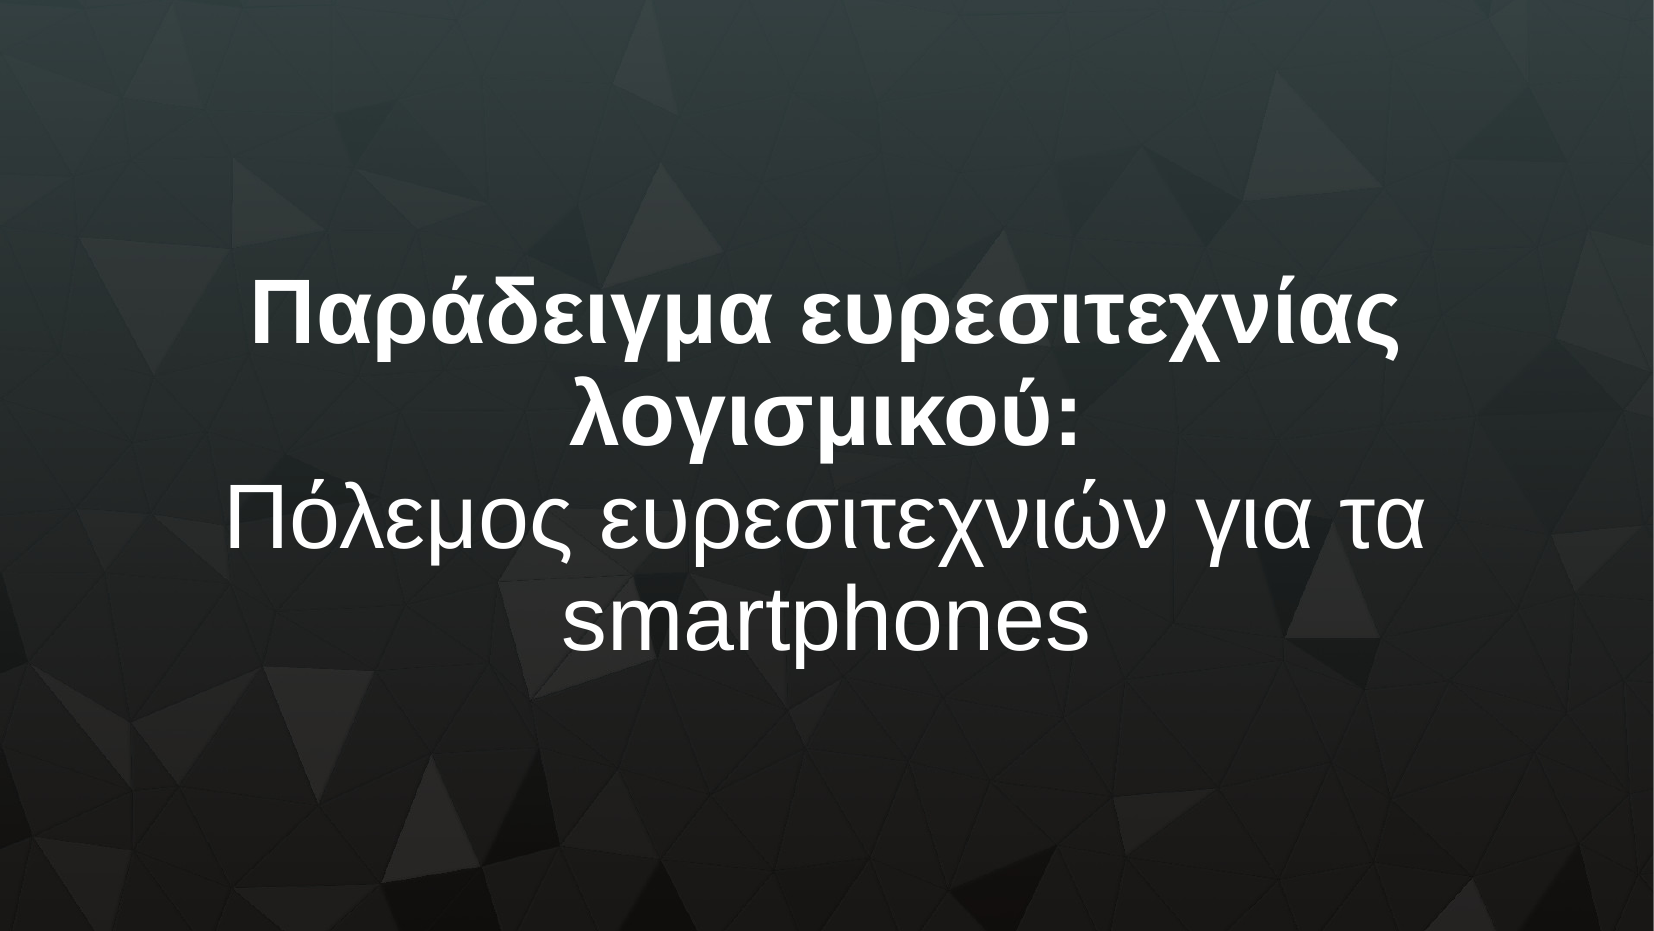

# Παράδειγμα ευρεσιτεχνίας λογισμικού: Πόλεμος ευρεσιτεχνιών για τα smartphones